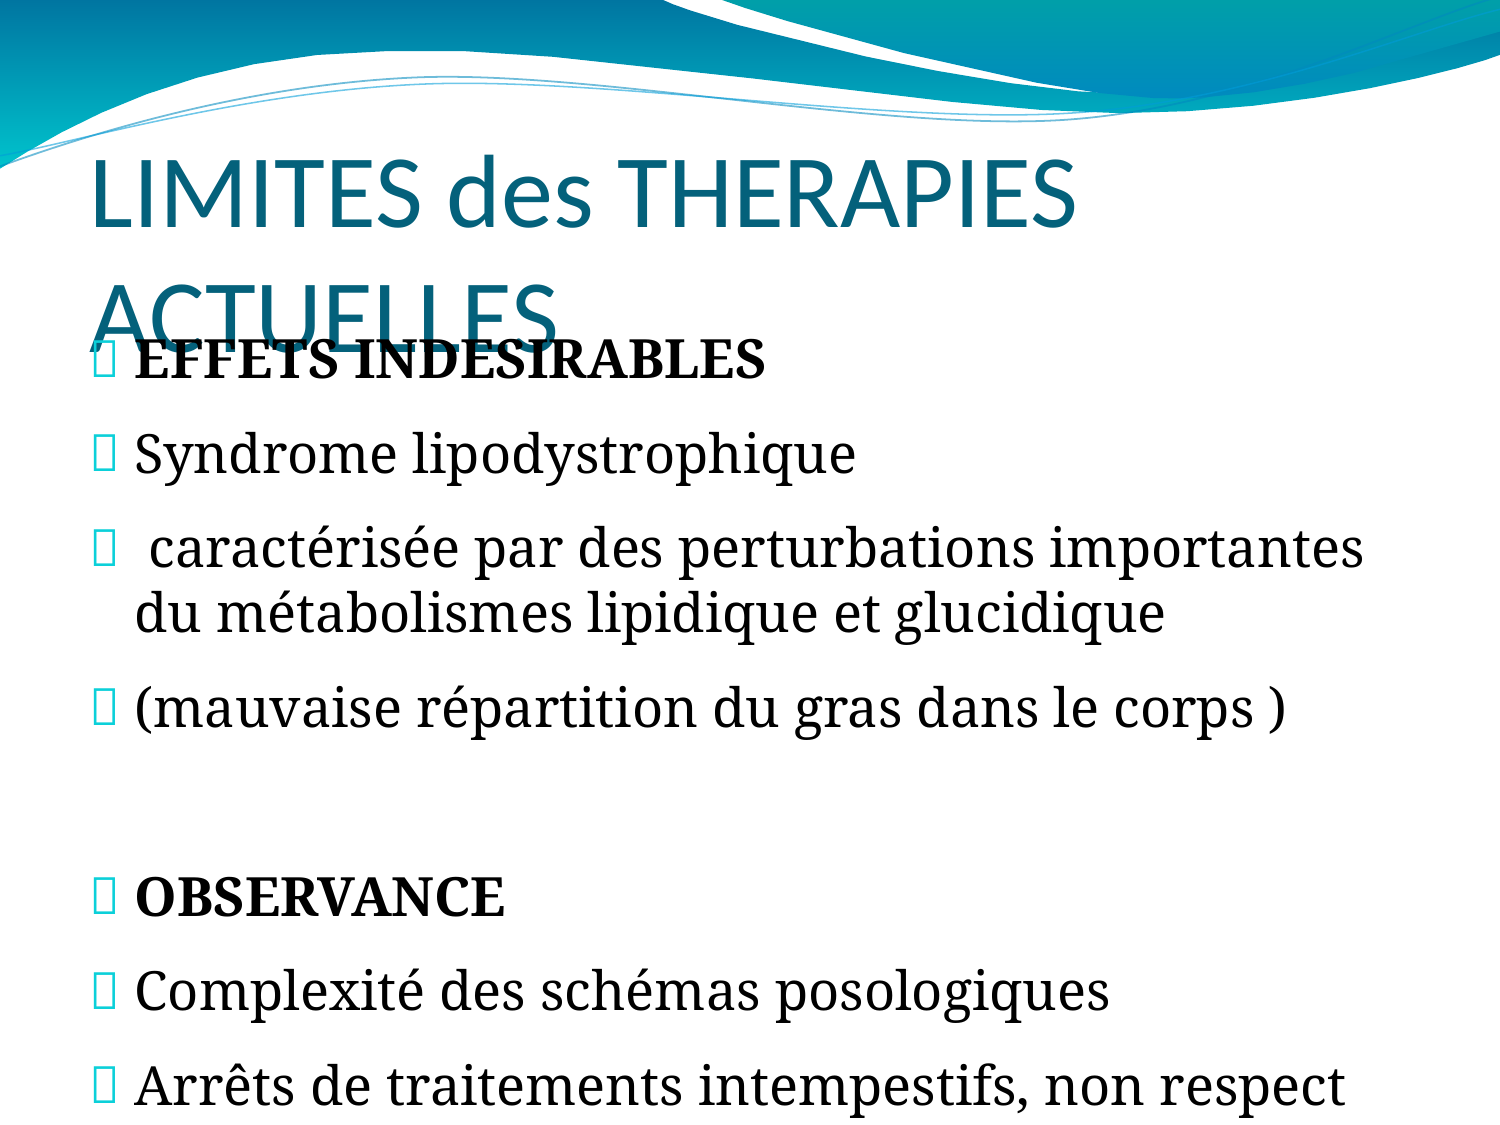

# LIMITES des THERAPIES ACTUELLES
EFFETS INDESIRABLES
Syndrome lipodystrophique
 caractérisée par des perturbations importantes du métabolismes lipidique et glucidique
(mauvaise répartition du gras dans le corps )
OBSERVANCE
Complexité des schémas posologiques
Arrêts de traitements intempestifs, non respect du nombre des prises quotidiennes
Conséquences: hausse de la charge virale et diminution du taux de lymphocytes T CD4+
EVOLUTION de la THERAPIE HAART
1996	20 pilules/j
2003	3 pilules/j
2004	2 pilules/j
2006	1 pilule/j
=> cette évolution facilite l'observance.